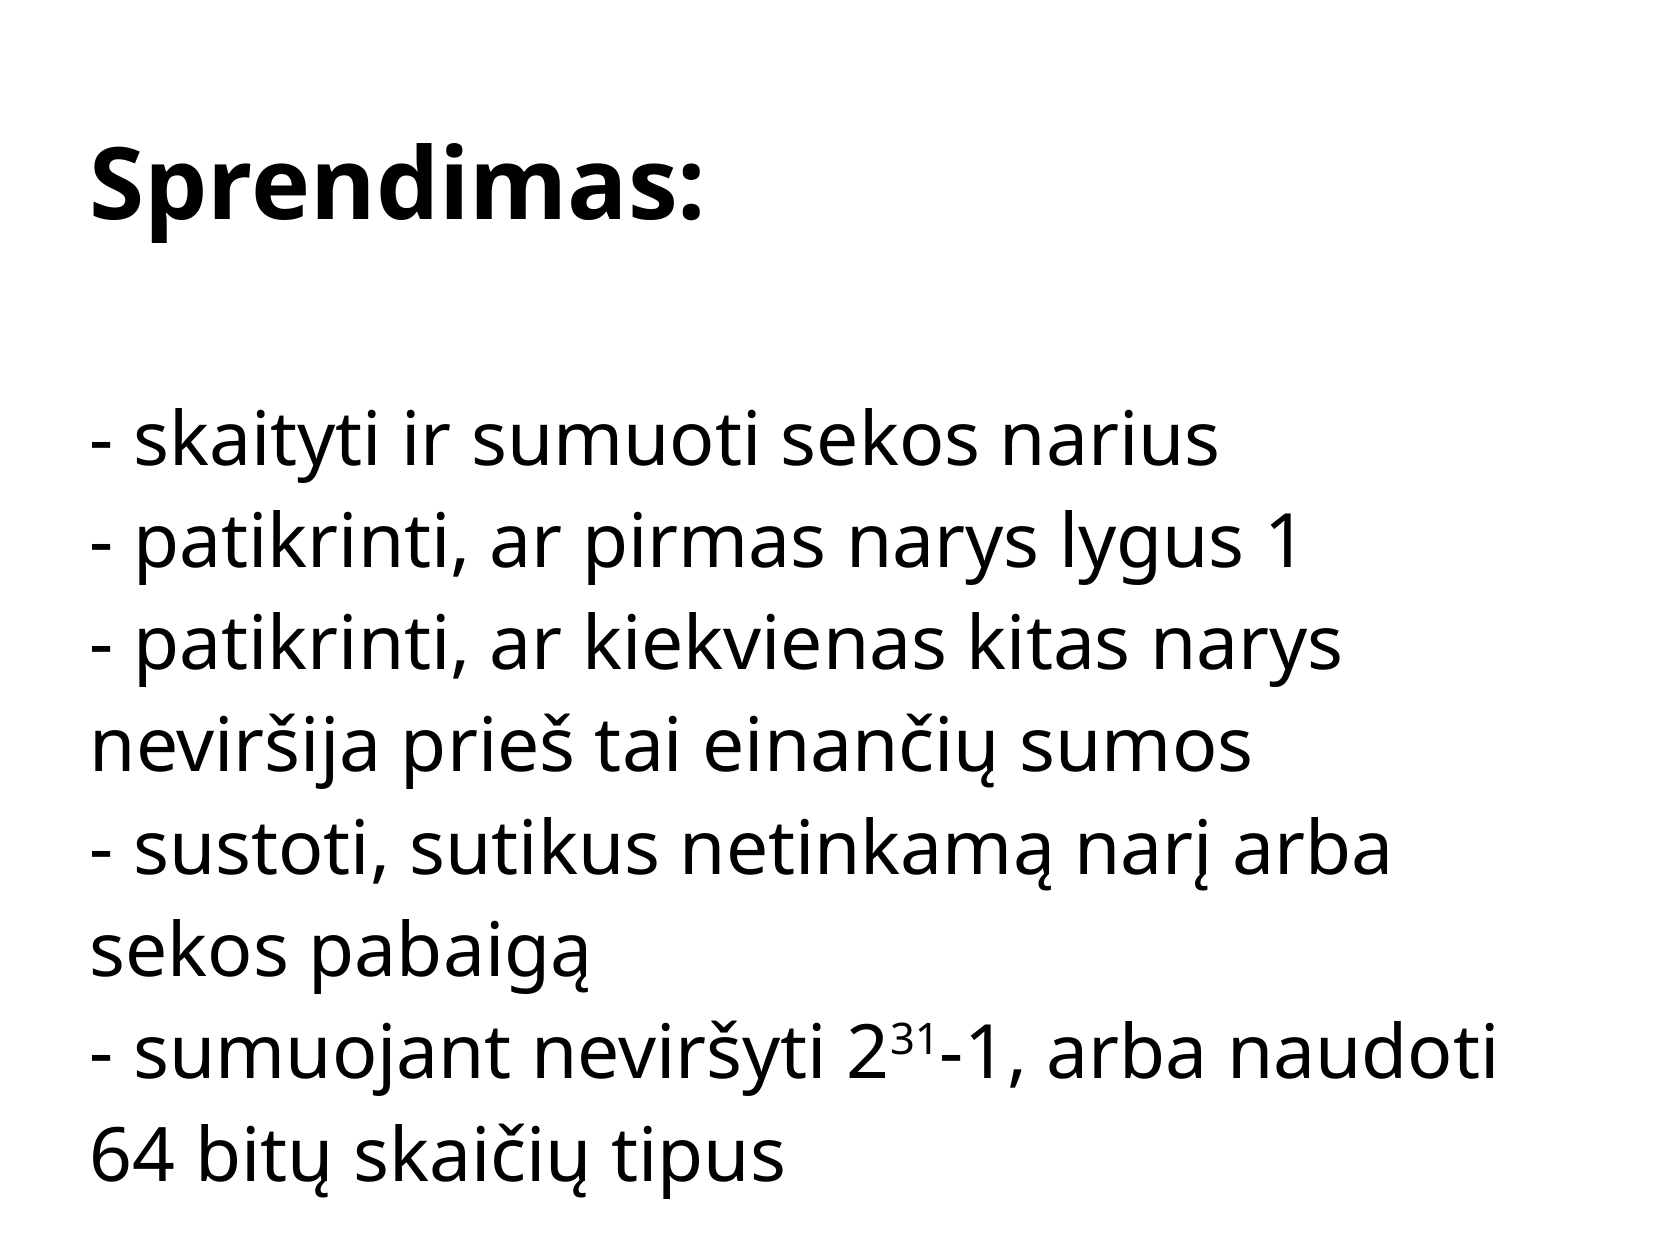

Sprendimas:
- skaityti ir sumuoti sekos narius
- patikrinti, ar pirmas narys lygus 1
- patikrinti, ar kiekvienas kitas narys neviršija prieš tai einančių sumos
- sustoti, sutikus netinkamą narį arba sekos pabaigą
- sumuojant neviršyti 231-1, arba naudoti 64 bitų skaičių tipus